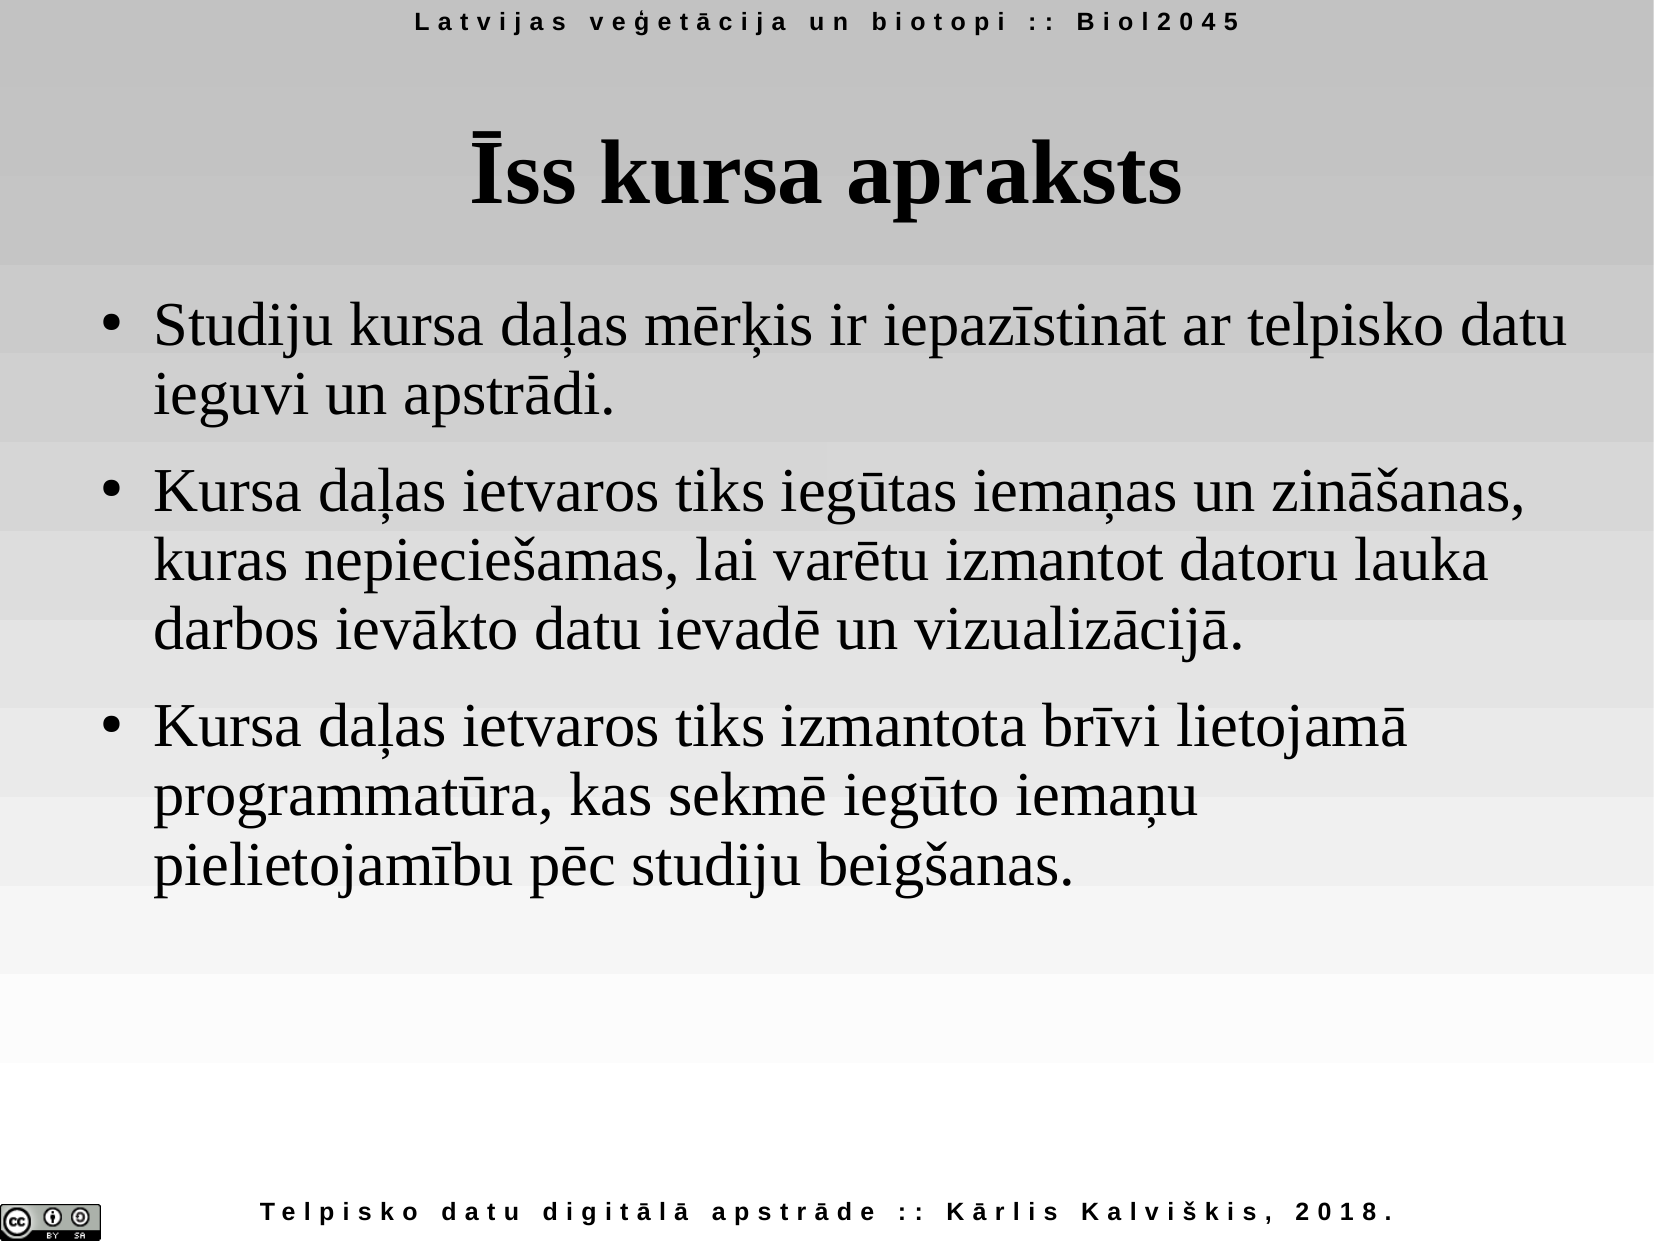

# Īss kursa apraksts
Studiju kursa daļas mērķis ir iepazīstināt ar telpisko datu ieguvi un apstrādi.
Kursa daļas ietvaros tiks iegūtas iemaņas un zināšanas, kuras nepieciešamas, lai varētu izmantot datoru lauka darbos ievākto datu ievadē un vizualizācijā.
Kursa daļas ietvaros tiks izmantota brīvi lietojamā programmatūra, kas sekmē iegūto iemaņu pielietojamību pēc studiju beigšanas.